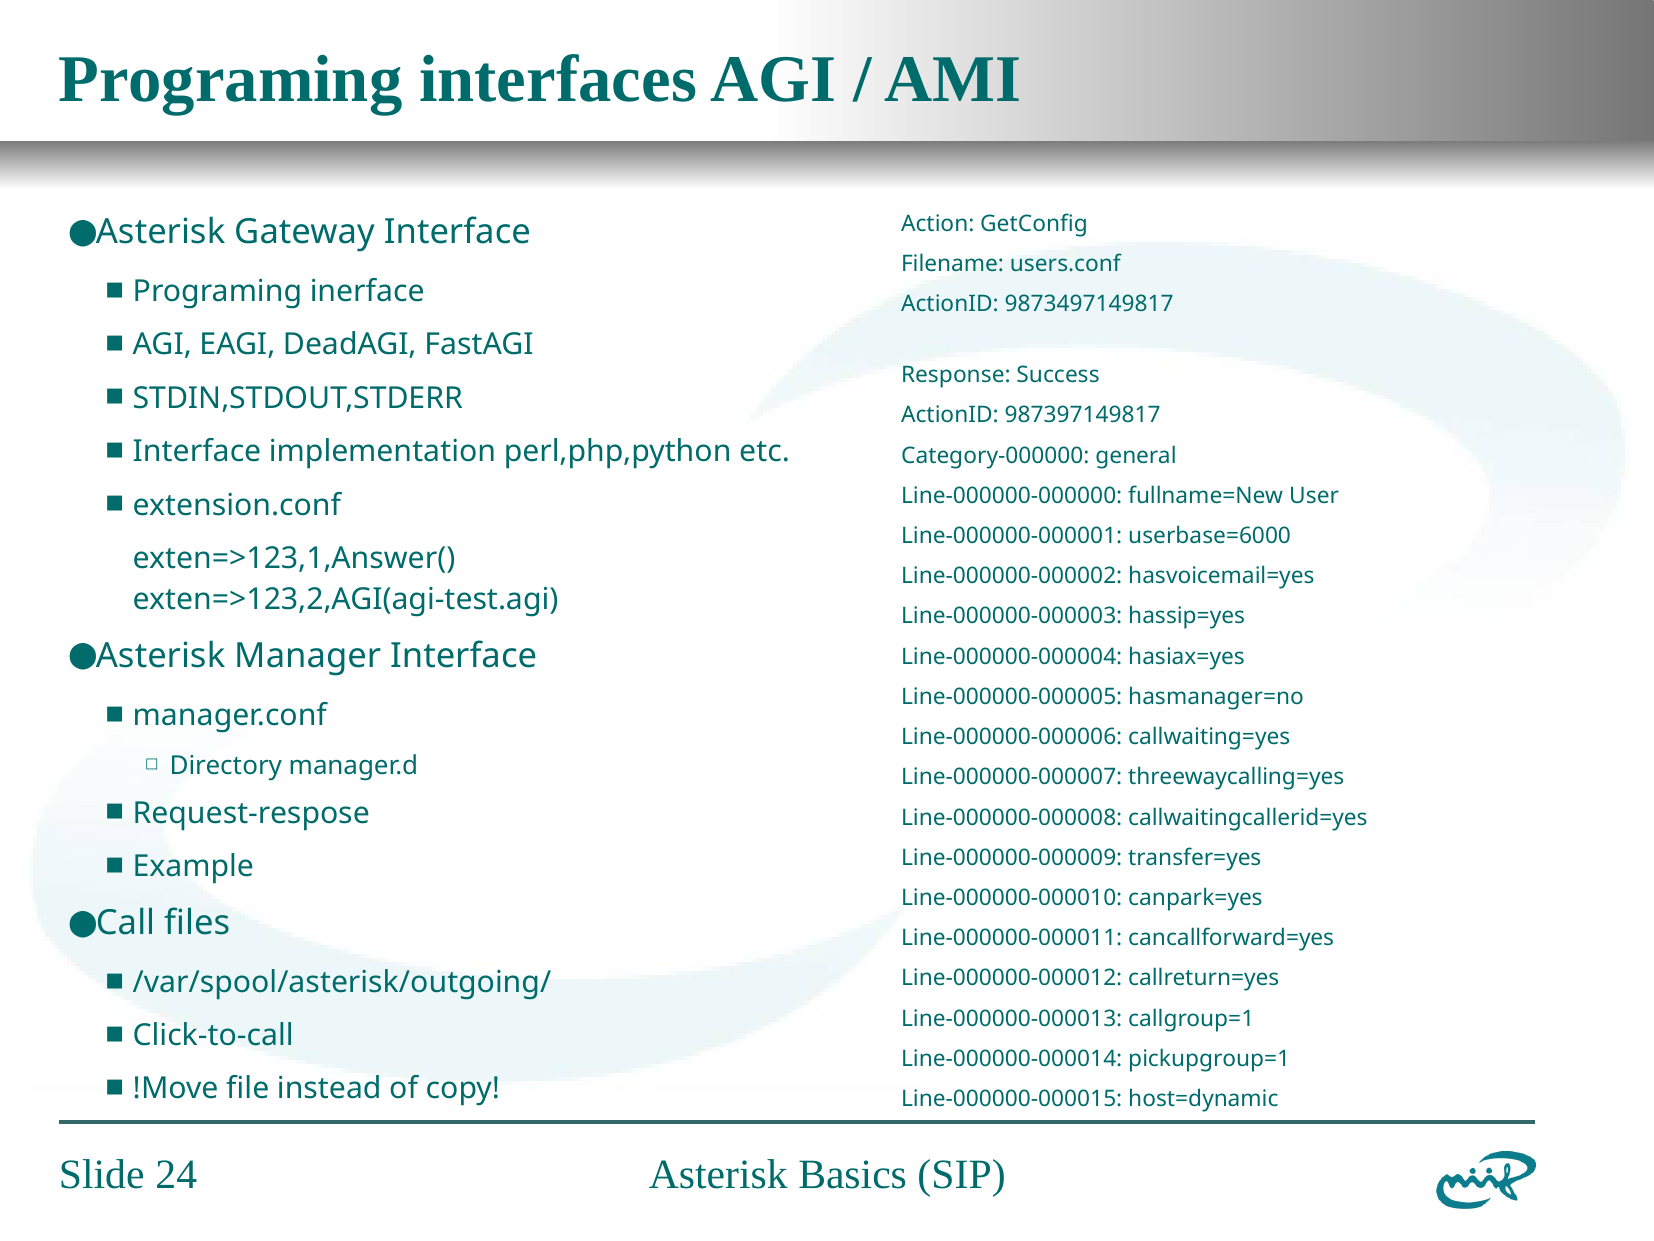

# Programing interfaces AGI / AMI
Asterisk Gateway Interface
Programing inerface
AGI, EAGI, DeadAGI, FastAGI
STDIN,STDOUT,STDERR
Interface implementation perl,php,python etc.
extension.conf
exten=>123,1,Answer()
exten=>123,2,AGI(agi-test.agi)
Asterisk Manager Interface
manager.conf
Directory manager.d
Request-respose
Example
Call files
/var/spool/asterisk/outgoing/
Click-to-call
!Move file instead of copy!
Action: GetConfig
Filename: users.conf
ActionID: 9873497149817
Response: Success
ActionID: 987397149817
Category-000000: general
Line-000000-000000: fullname=New User
Line-000000-000001: userbase=6000
Line-000000-000002: hasvoicemail=yes
Line-000000-000003: hassip=yes
Line-000000-000004: hasiax=yes
Line-000000-000005: hasmanager=no
Line-000000-000006: callwaiting=yes
Line-000000-000007: threewaycalling=yes
Line-000000-000008: callwaitingcallerid=yes
Line-000000-000009: transfer=yes
Line-000000-000010: canpark=yes
Line-000000-000011: cancallforward=yes
Line-000000-000012: callreturn=yes
Line-000000-000013: callgroup=1
Line-000000-000014: pickupgroup=1
Line-000000-000015: host=dynamic
24
Asterisk Basics (SIP)